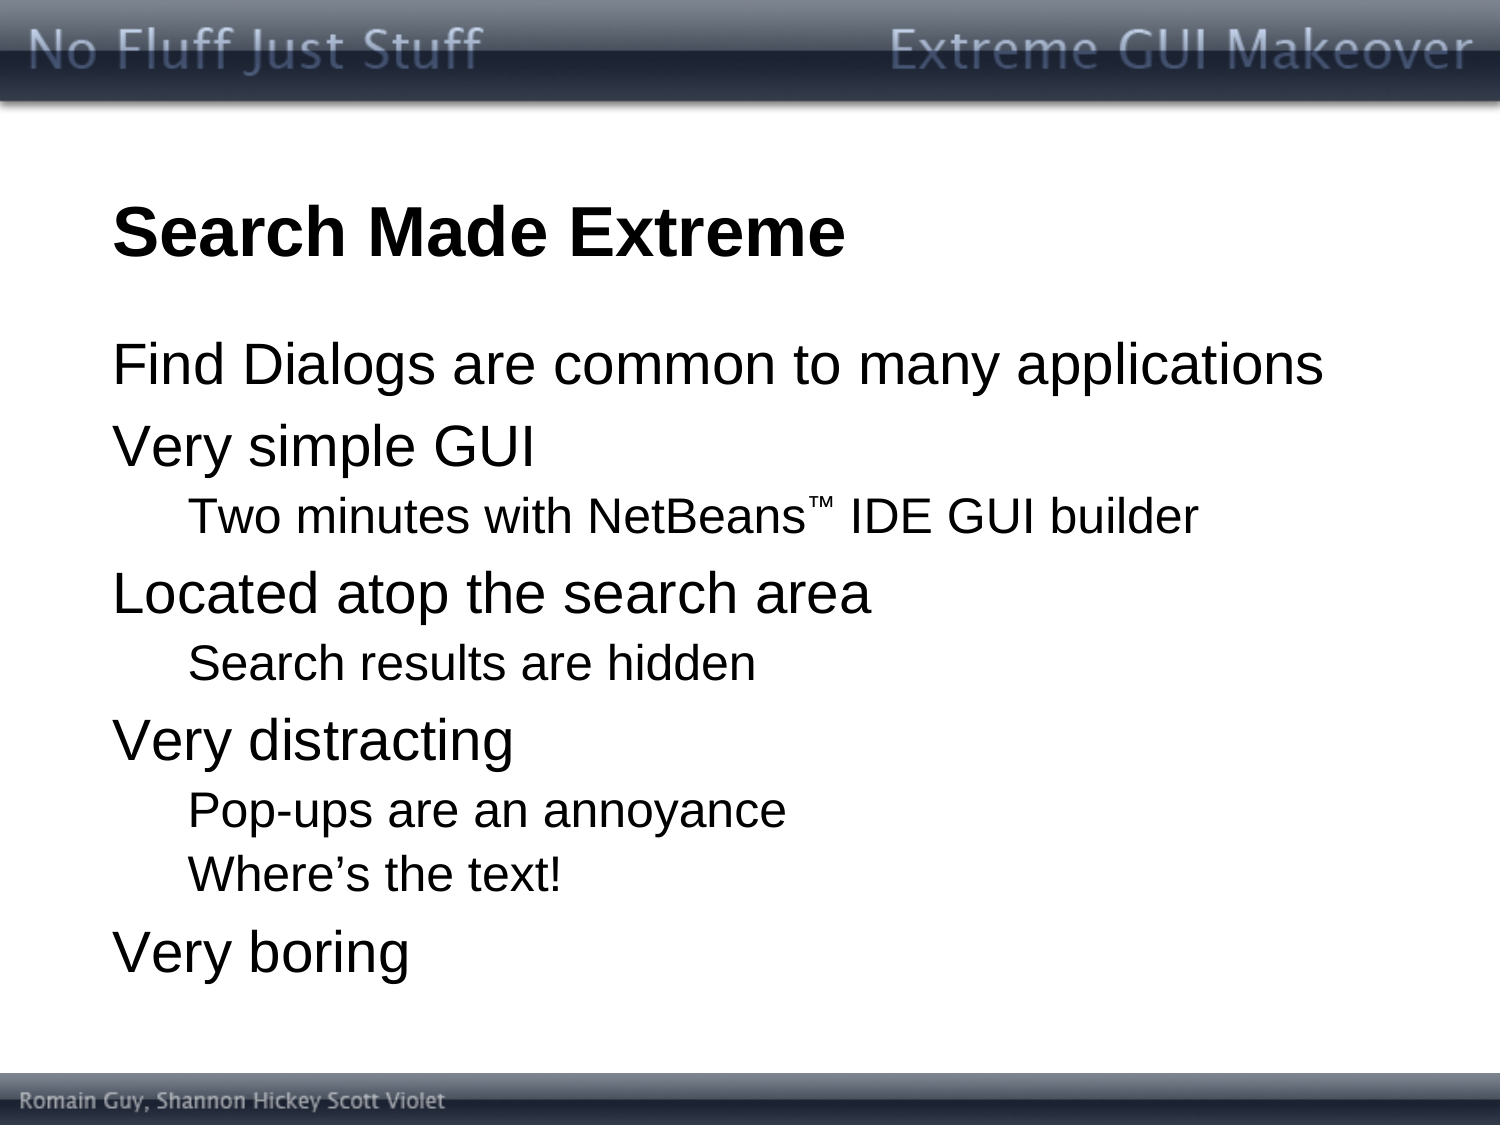

# Search Made Extreme
Find Dialogs are common to many applications
Very simple GUI
Two minutes with NetBeans™ IDE GUI builder
Located atop the search area
Search results are hidden
Very distracting
Pop-ups are an annoyance
Where’s the text!
Very boring